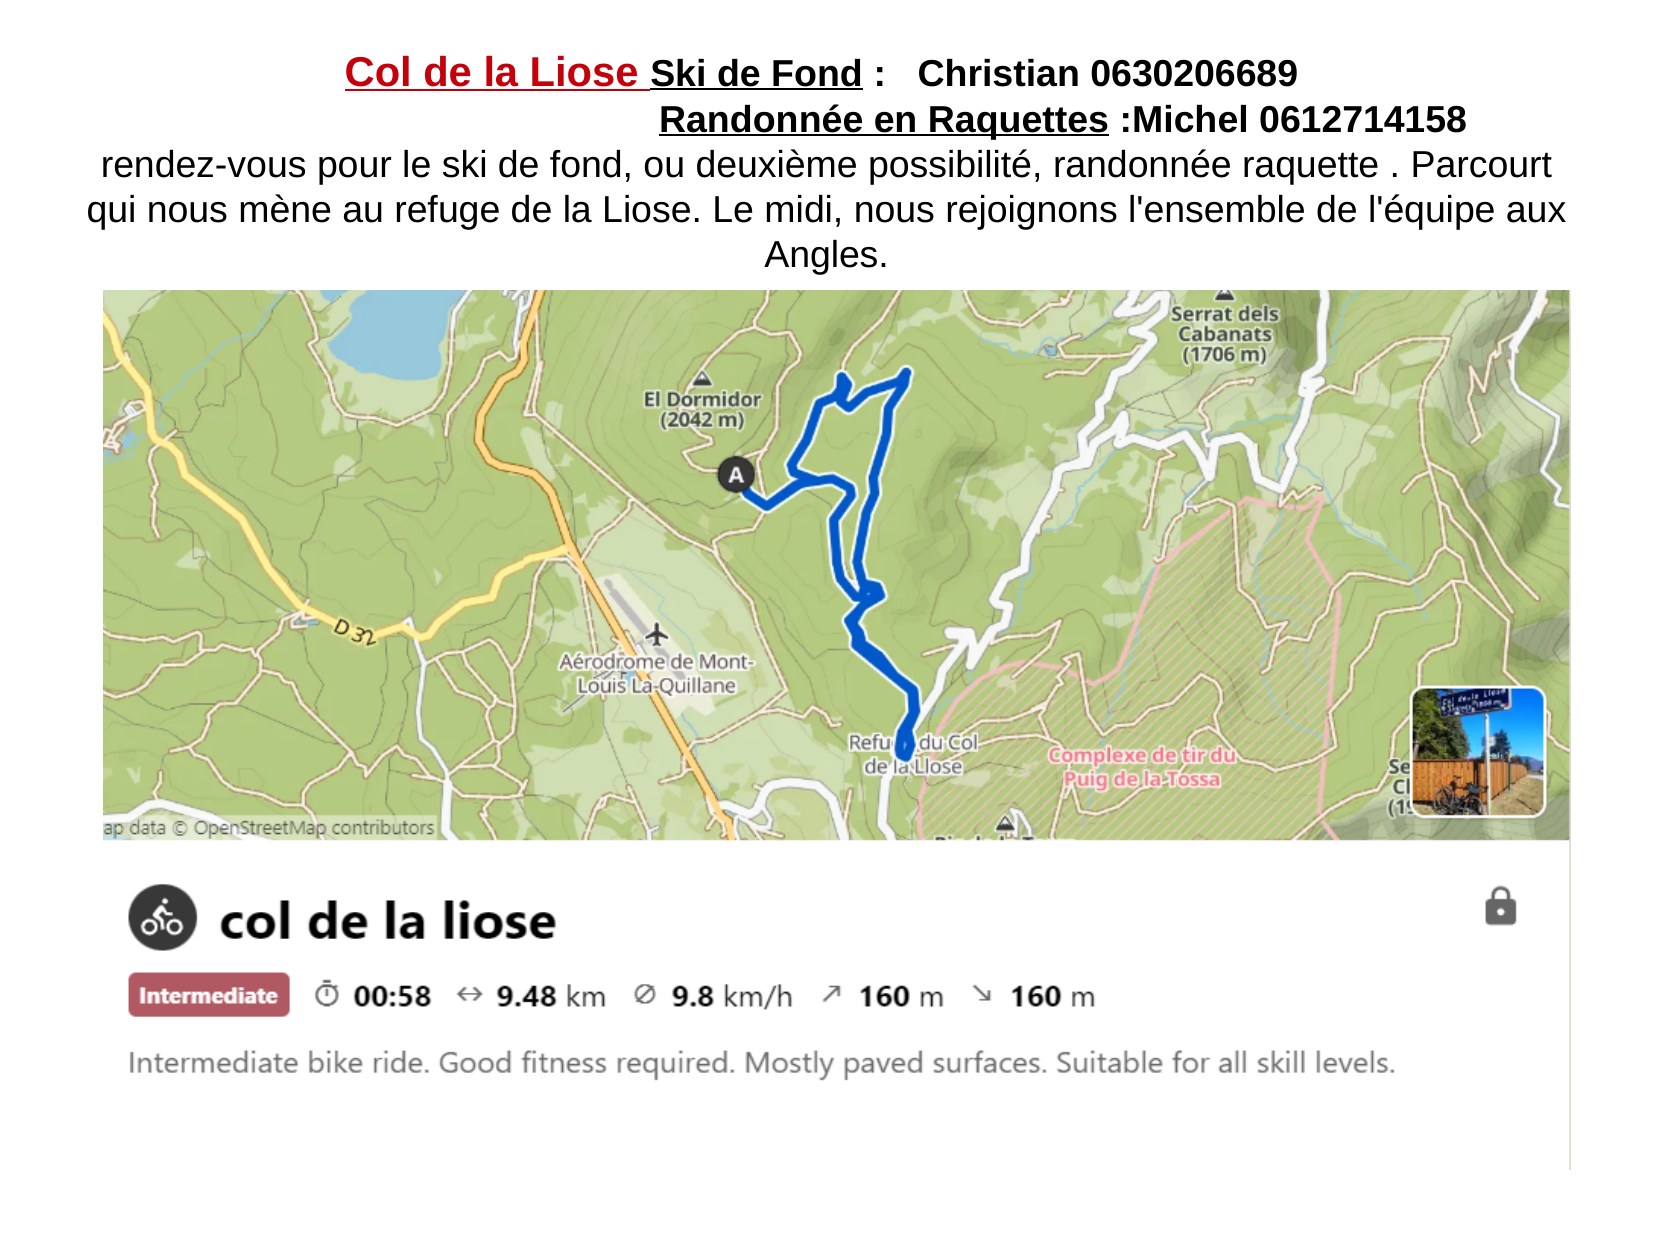

# Col de la Liose Ski de Fond : Christian 0630206689  Randonnée en Raquettes :Michel 0612714158 rendez-vous pour le ski de fond, ou deuxième possibilité, randonnée raquette . Parcourt qui nous mène au refuge de la Liose. Le midi, nous rejoignons l'ensemble de l'équipe aux Angles.